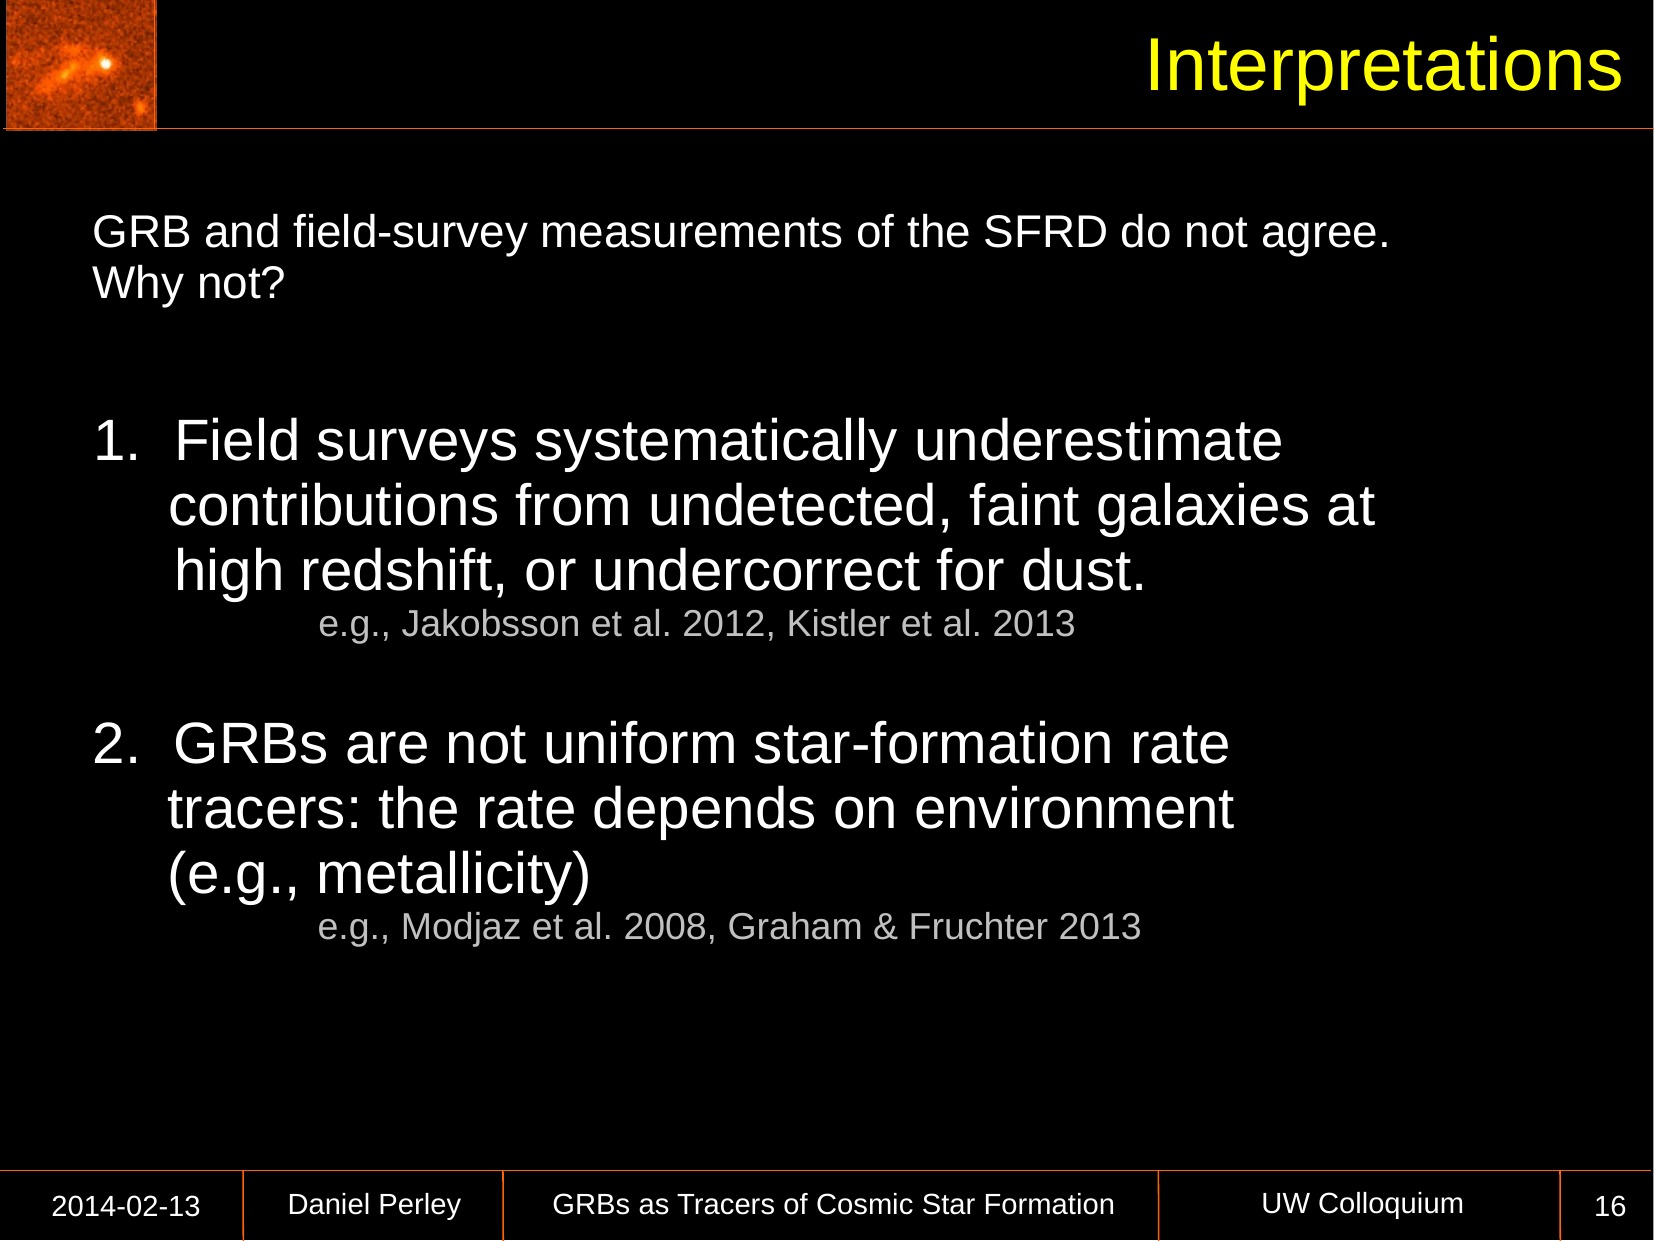

# Interpretations
GRB and field-survey measurements of the SFRD do not agree. Why not?
1. Field surveys systematically underestimate
	contributions from undetected, faint galaxies at
 high redshift, or undercorrect for dust.
			e.g., Jakobsson et al. 2012, Kistler et al. 2013
2. GRBs are not uniform star-formation rate
 	tracers: the rate depends on environment
	(e.g., metallicity)
			e.g., Modjaz et al. 2008, Graham & Fruchter 2013
2014-02-13
16